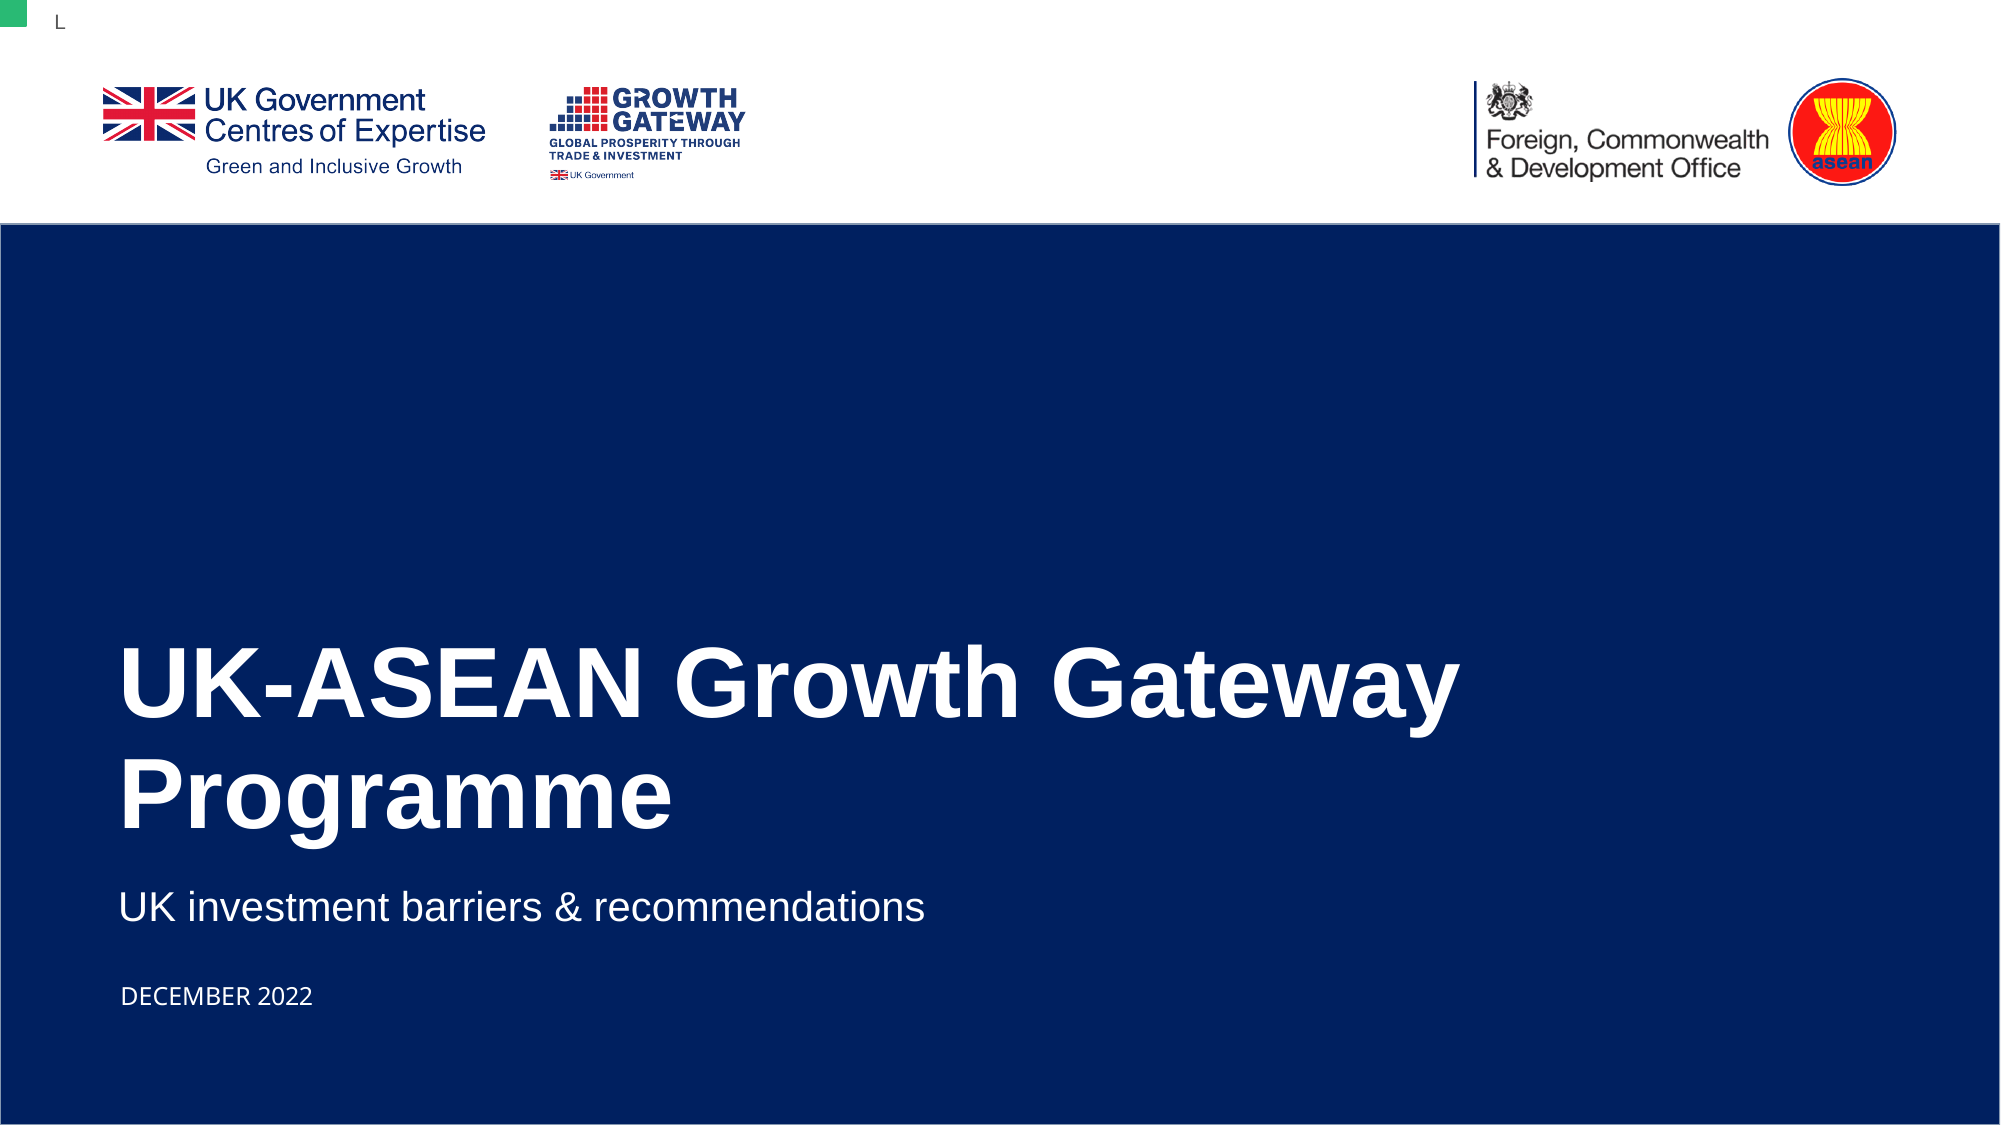

UK-ASEAN Growth Gateway Programme
# UK investment barriers & recommendations
DECEMBER 2022